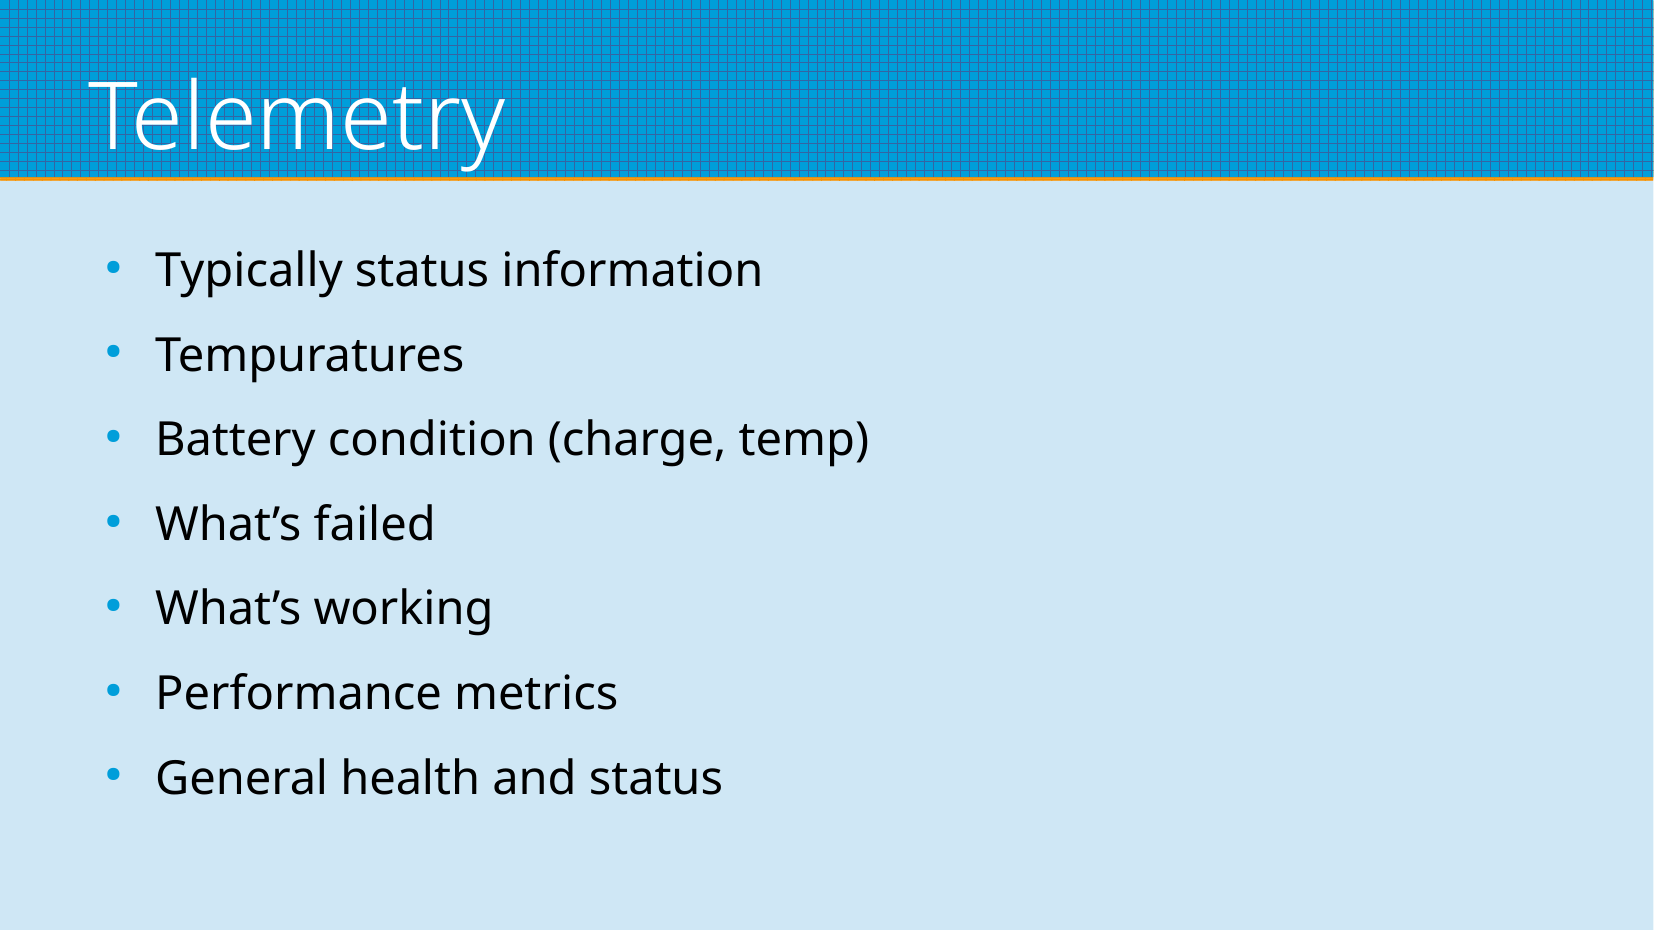

# Telemetry
Typically status information
Tempuratures
Battery condition (charge, temp)
What’s failed
What’s working
Performance metrics
General health and status